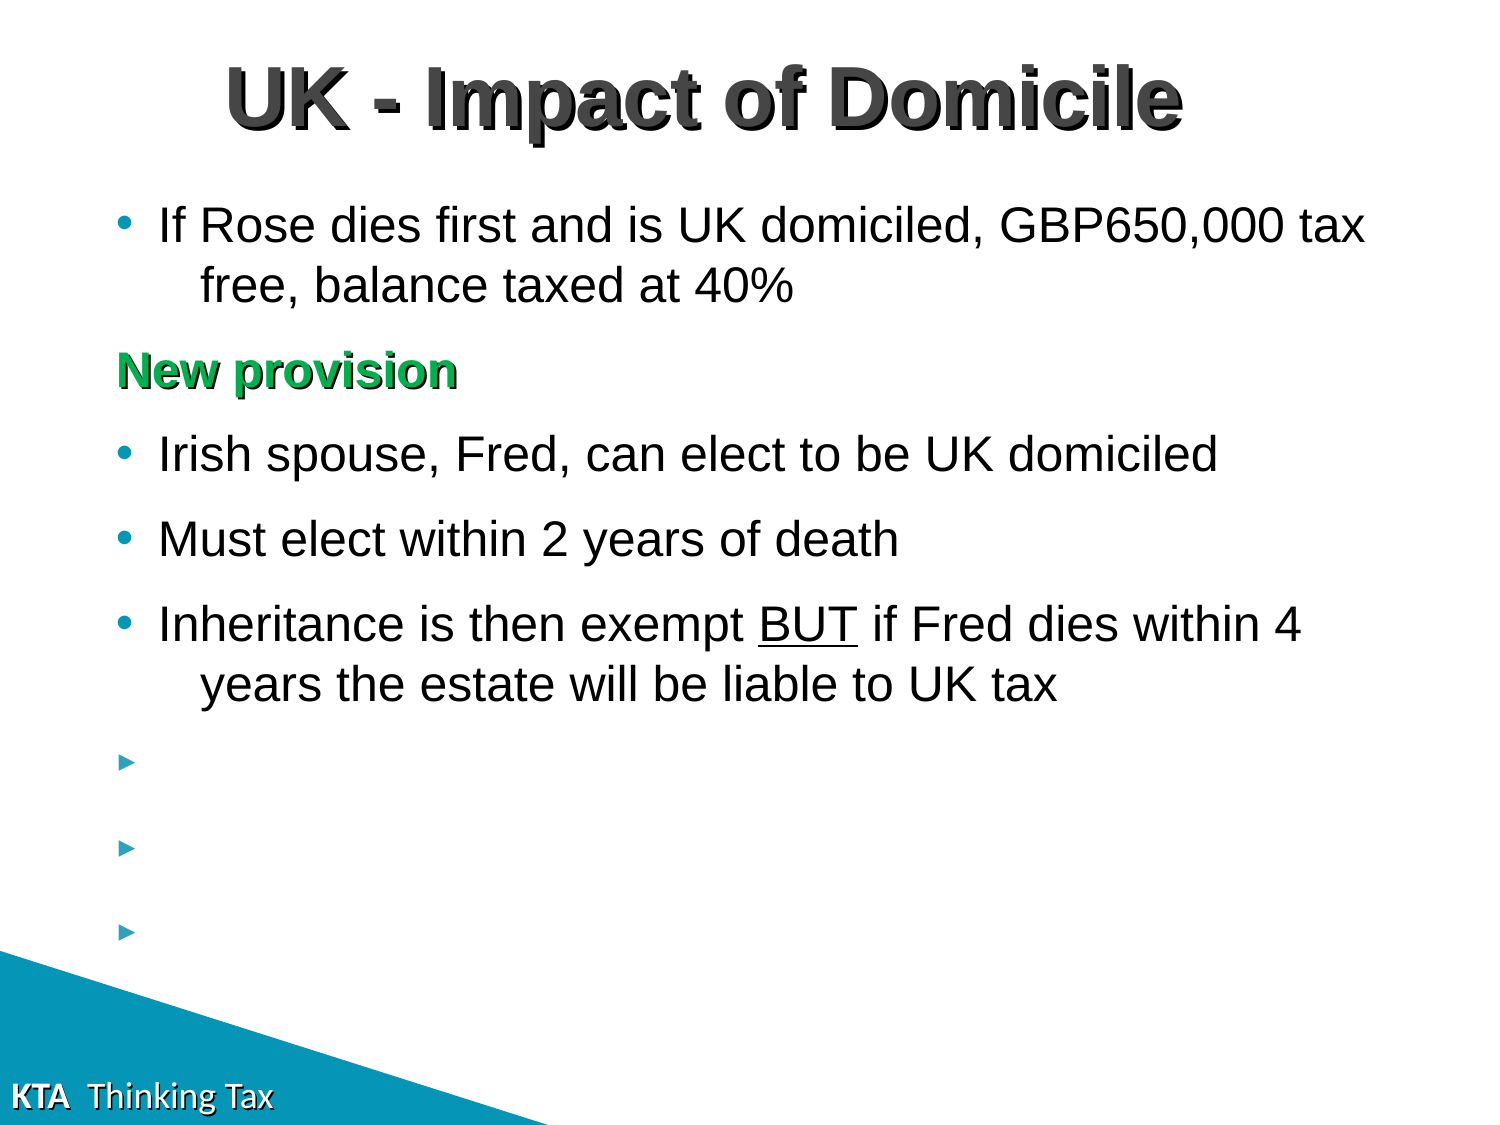

# UK - Impact of Domicile
If Rose dies first and is UK domiciled, GBP650,000 tax free, balance taxed at 40%
New provision
Irish spouse, Fred, can elect to be UK domiciled
Must elect within 2 years of death
Inheritance is then exempt BUT if Fred dies within 4 years the estate will be liable to UK tax